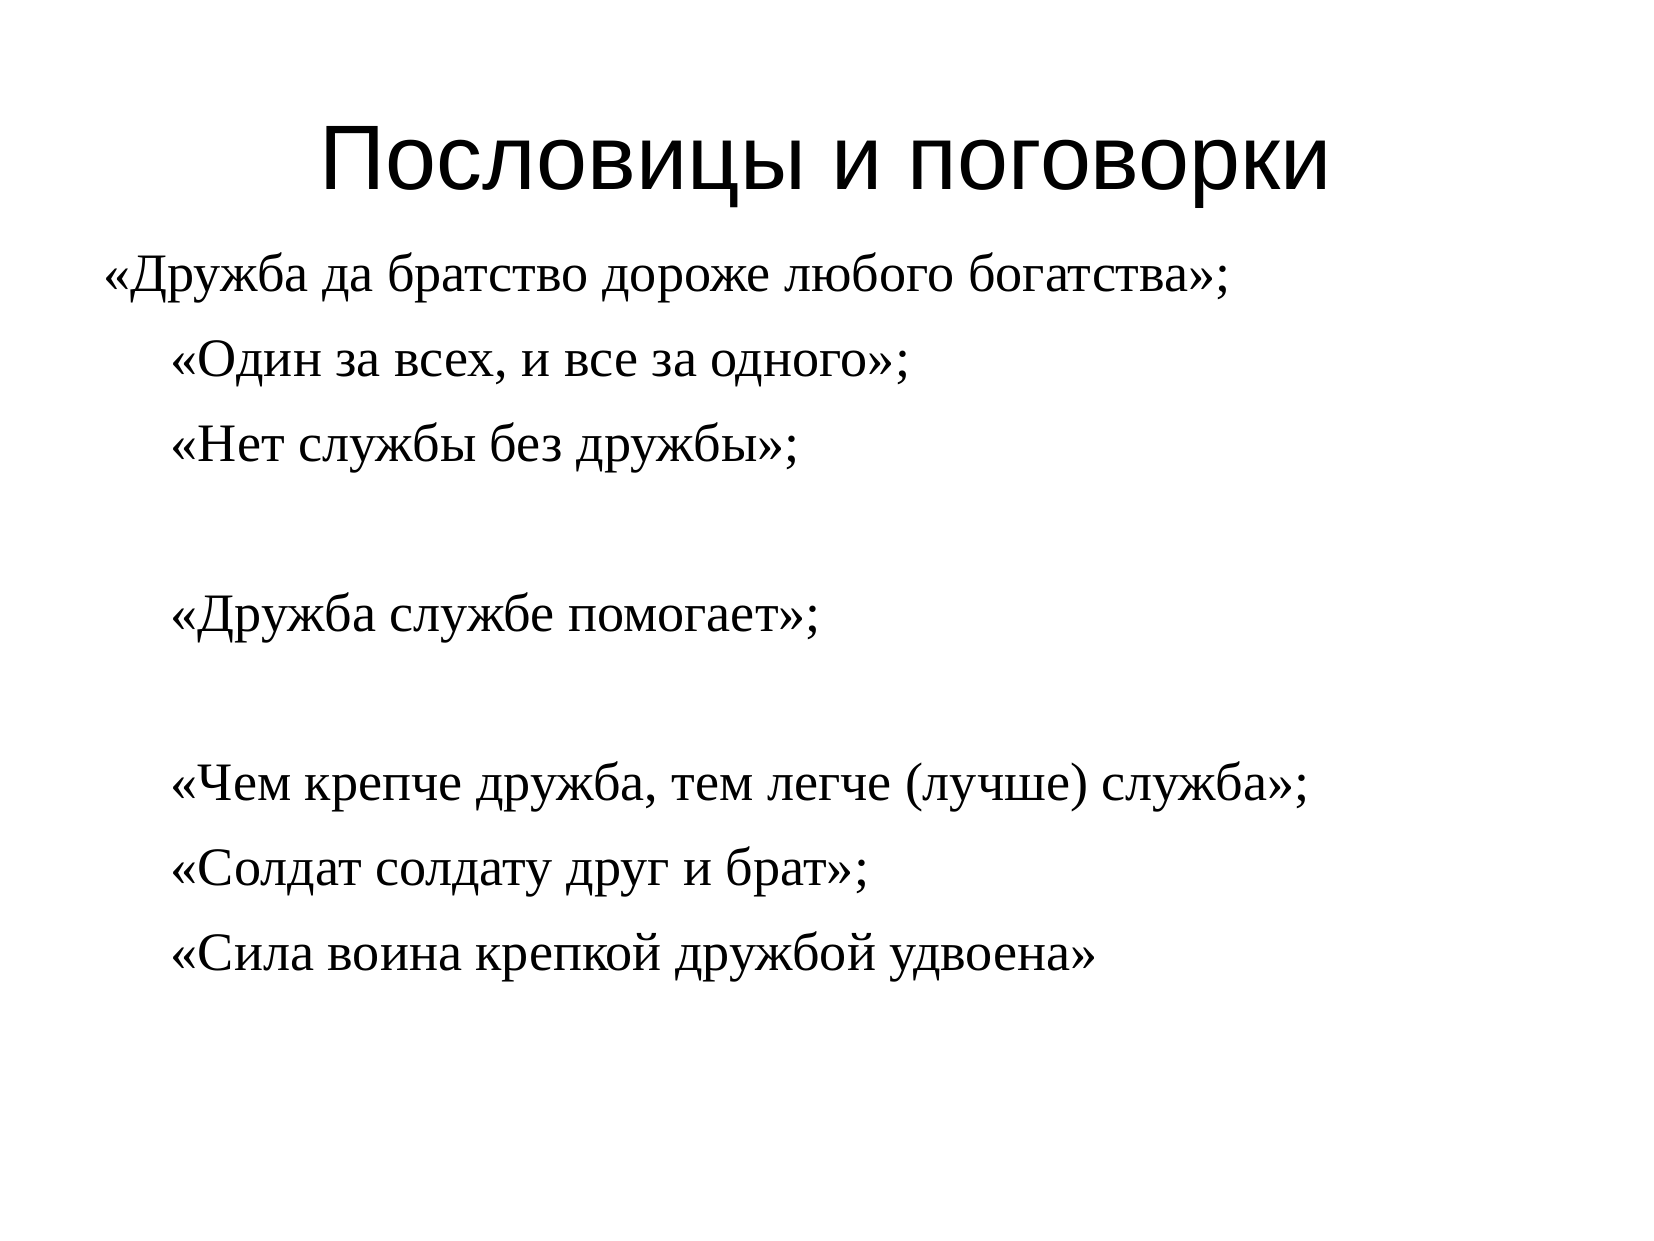

# Пословицы и поговорки
«Дружба да братство дороже любого богатства»;
 «Один за всех, и все за одного»;
 «Нет службы без дружбы»;
 «Дружба службе помогает»;
 «Чем крепче дружба, тем легче (лучше) служба»;
 «Солдат солдату друг и брат»;
 «Сила воина крепкой дружбой удвоена»
### Chart
| Category | Столбец 3 |
|---|---|